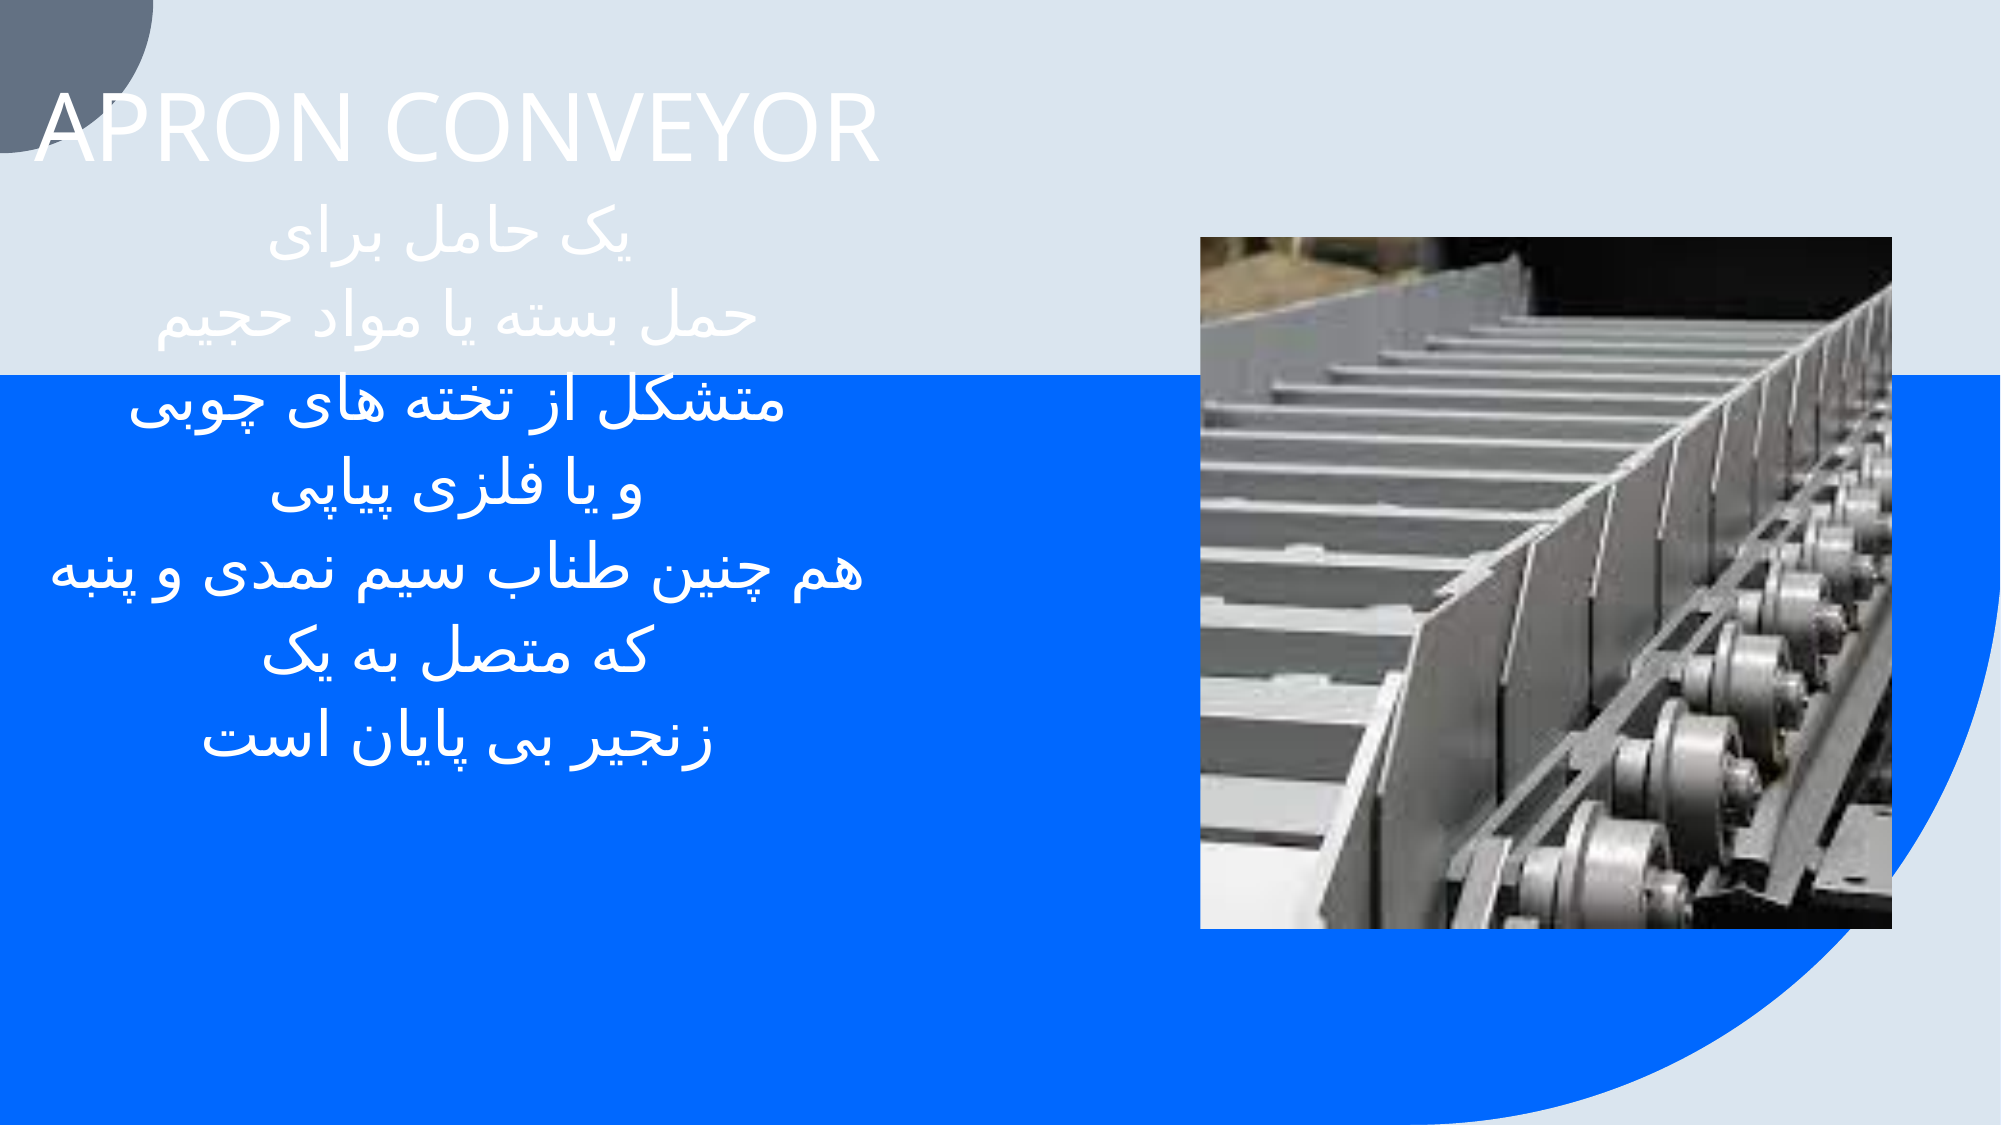

# APRON CONVEYOR
یک حامل برای
حمل بسته یا مواد حجیم
متشکل از تخته های چوبی
و یا فلزی پیاپی
هم چنین طناب سیم نمدی و پنبه
که متصل به یک
زنجیر بی پایان است